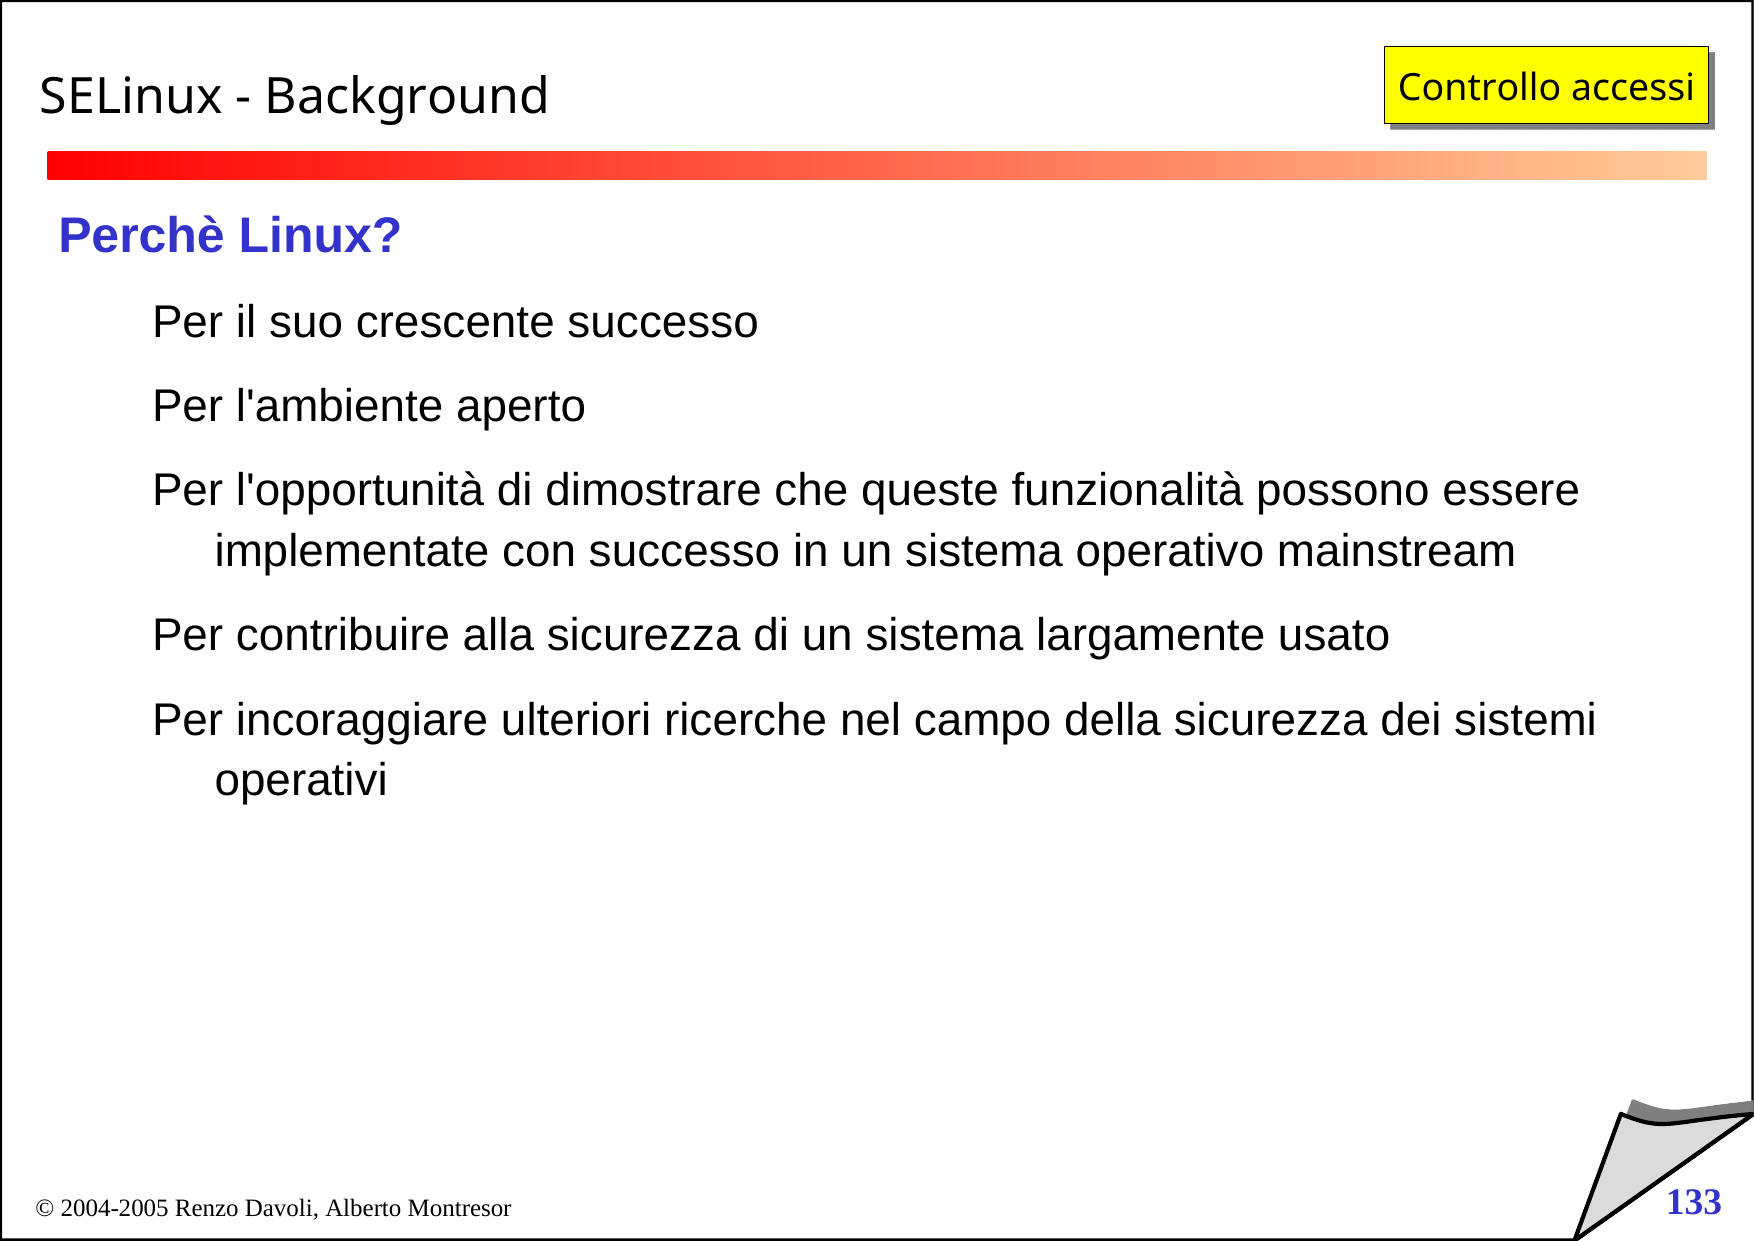

Controllo accessi
# SELinux - Background
Perchè Linux?
Per il suo crescente successo
Per l'ambiente aperto
Per l'opportunità di dimostrare che queste funzionalità possono essere implementate con successo in un sistema operativo mainstream
Per contribuire alla sicurezza di un sistema largamente usato
Per incoraggiare ulteriori ricerche nel campo della sicurezza dei sistemi operativi